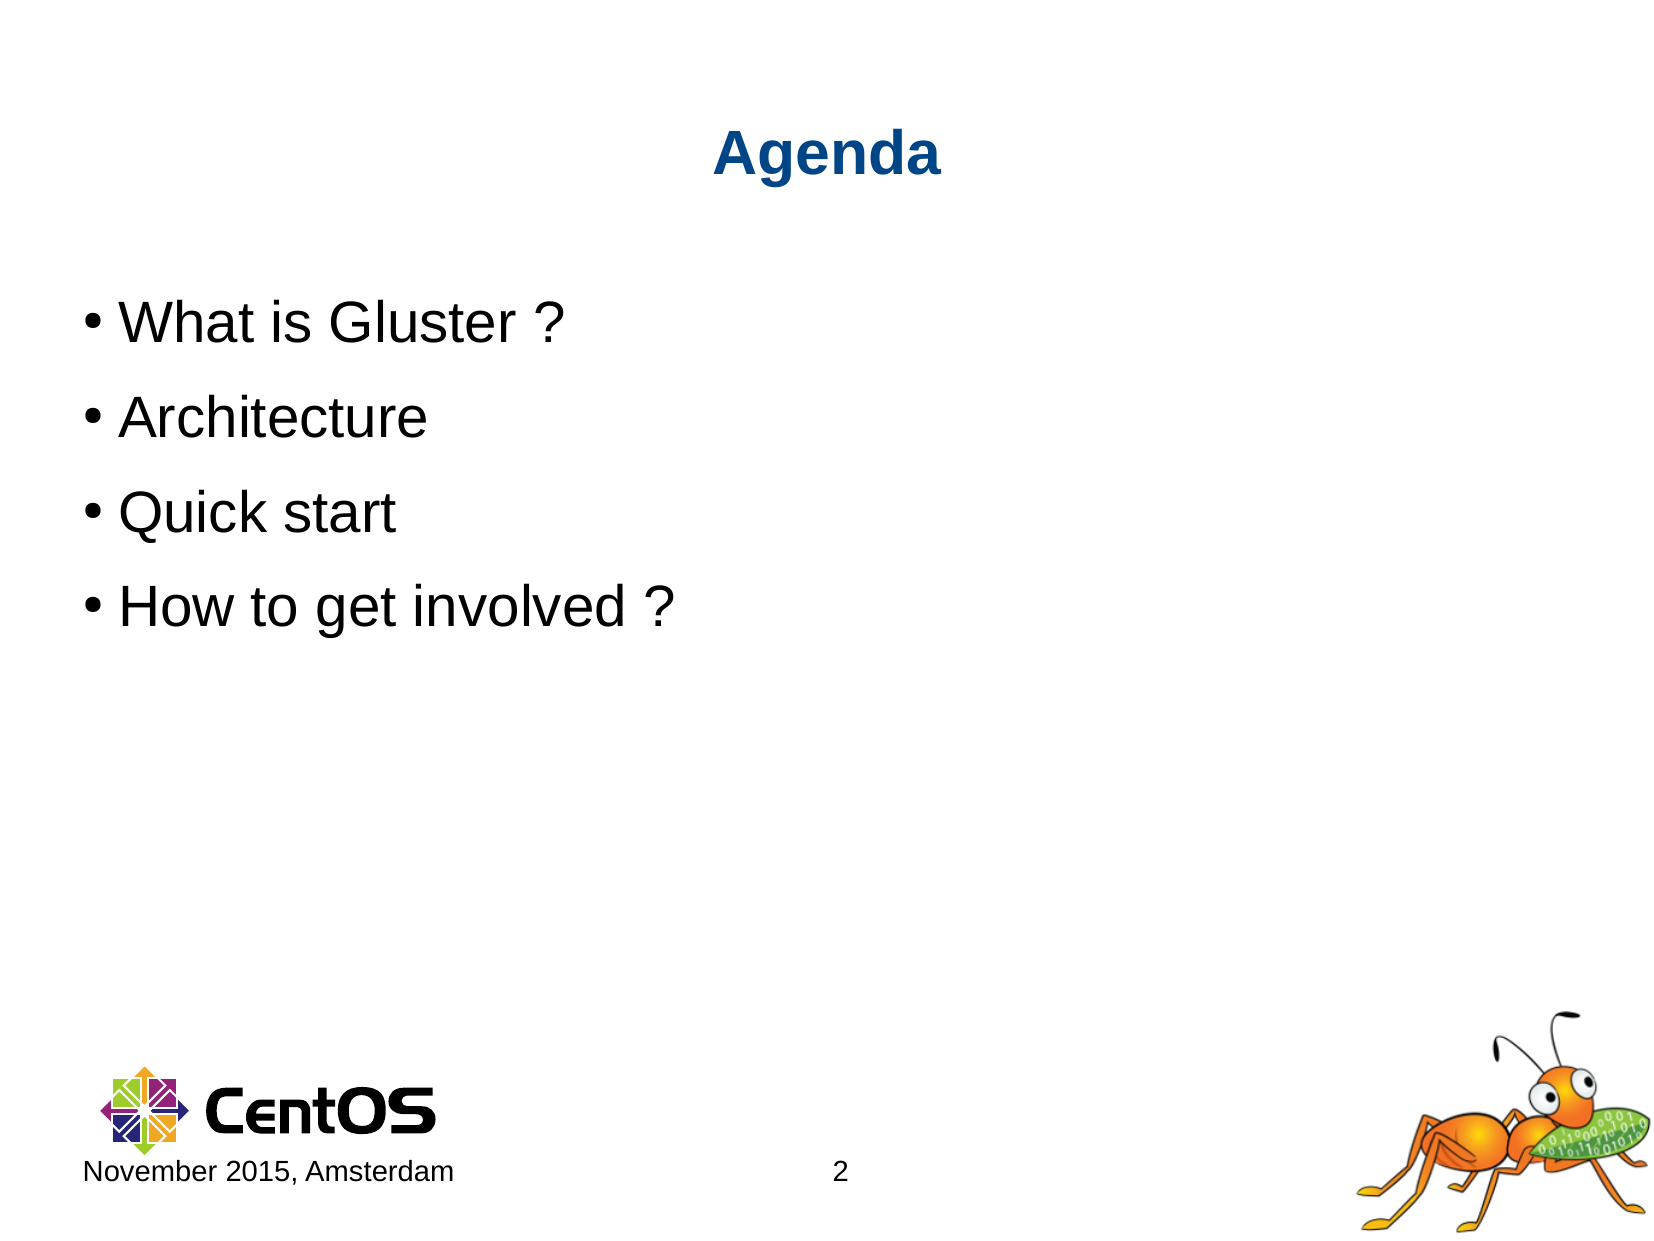

Agenda
# What is Gluster ?
Architecture
Quick start
How to get involved ?
CentOS Meetup, November 2015, Amsterdam
2